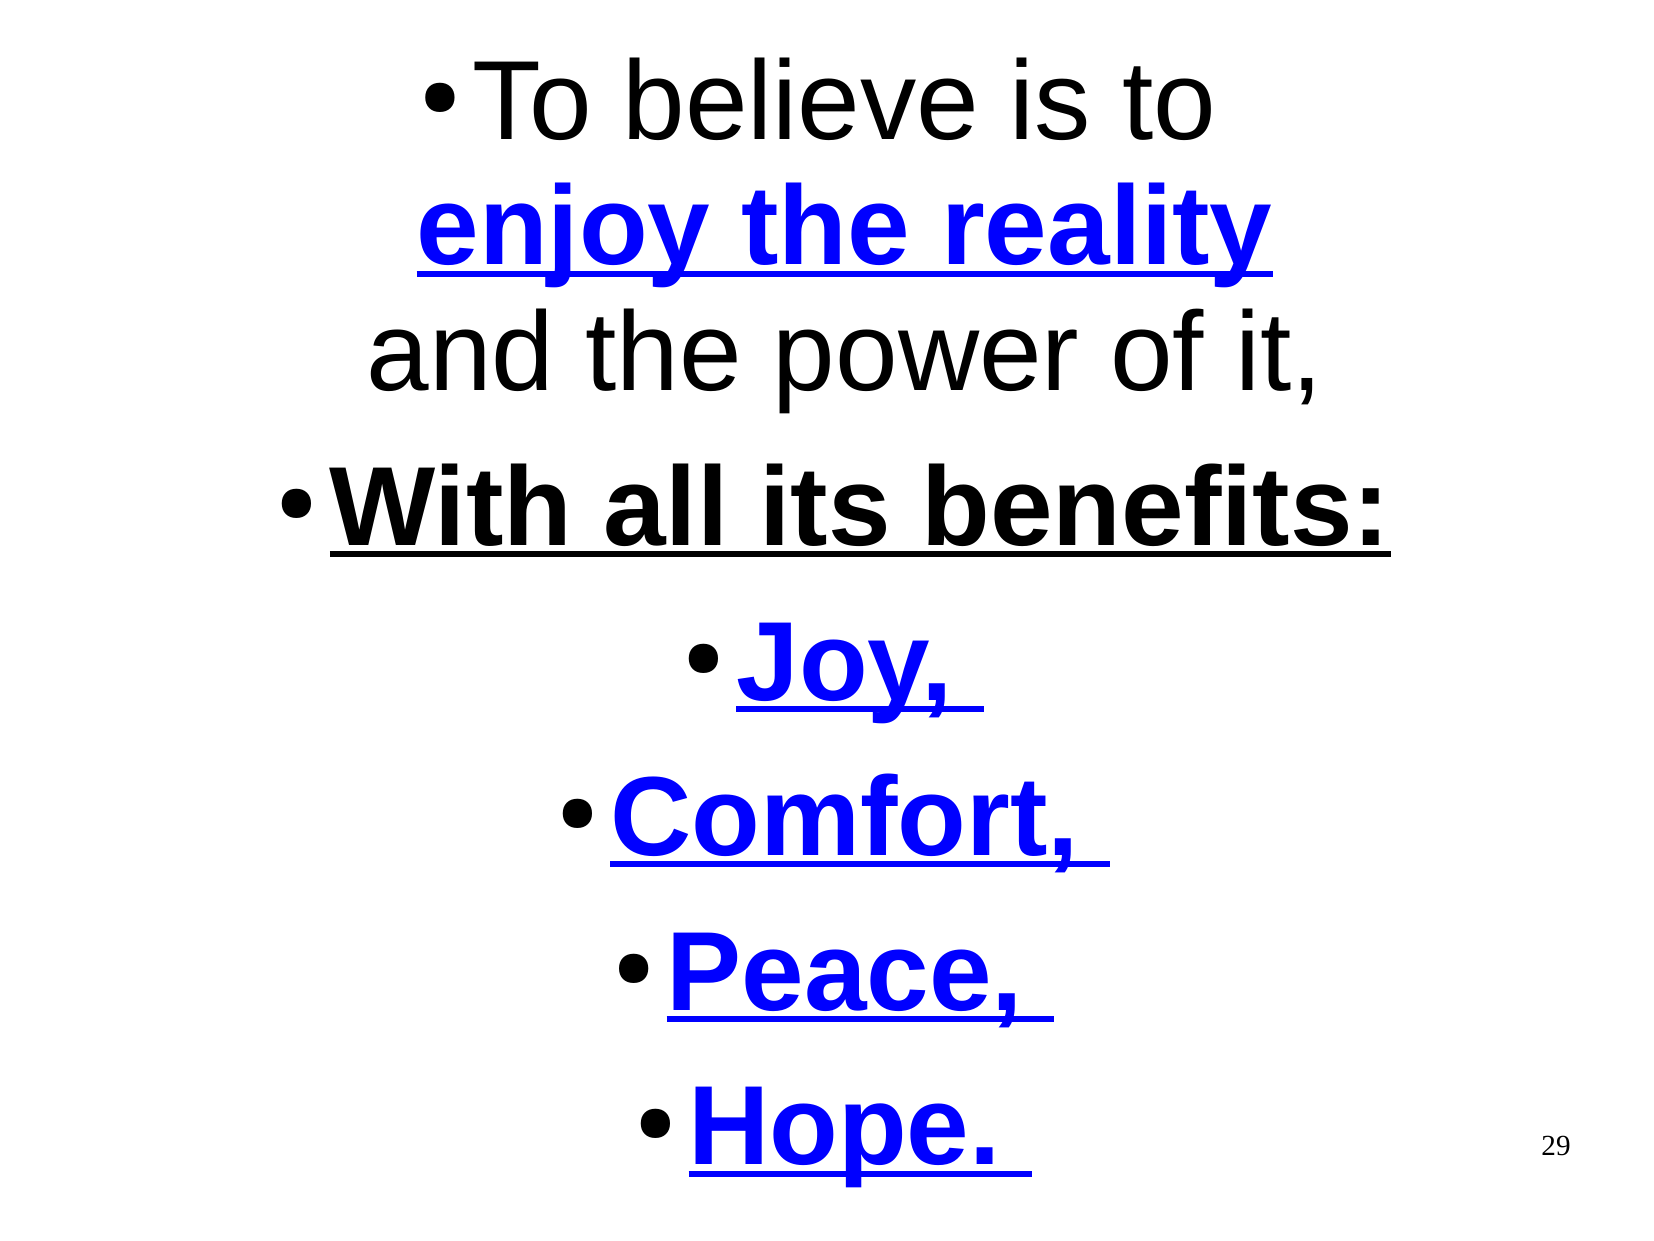

# To believe is to enjoy the reality and the power of it,
With all its benefits:
Joy,
Comfort,
Peace,
Hope.
29